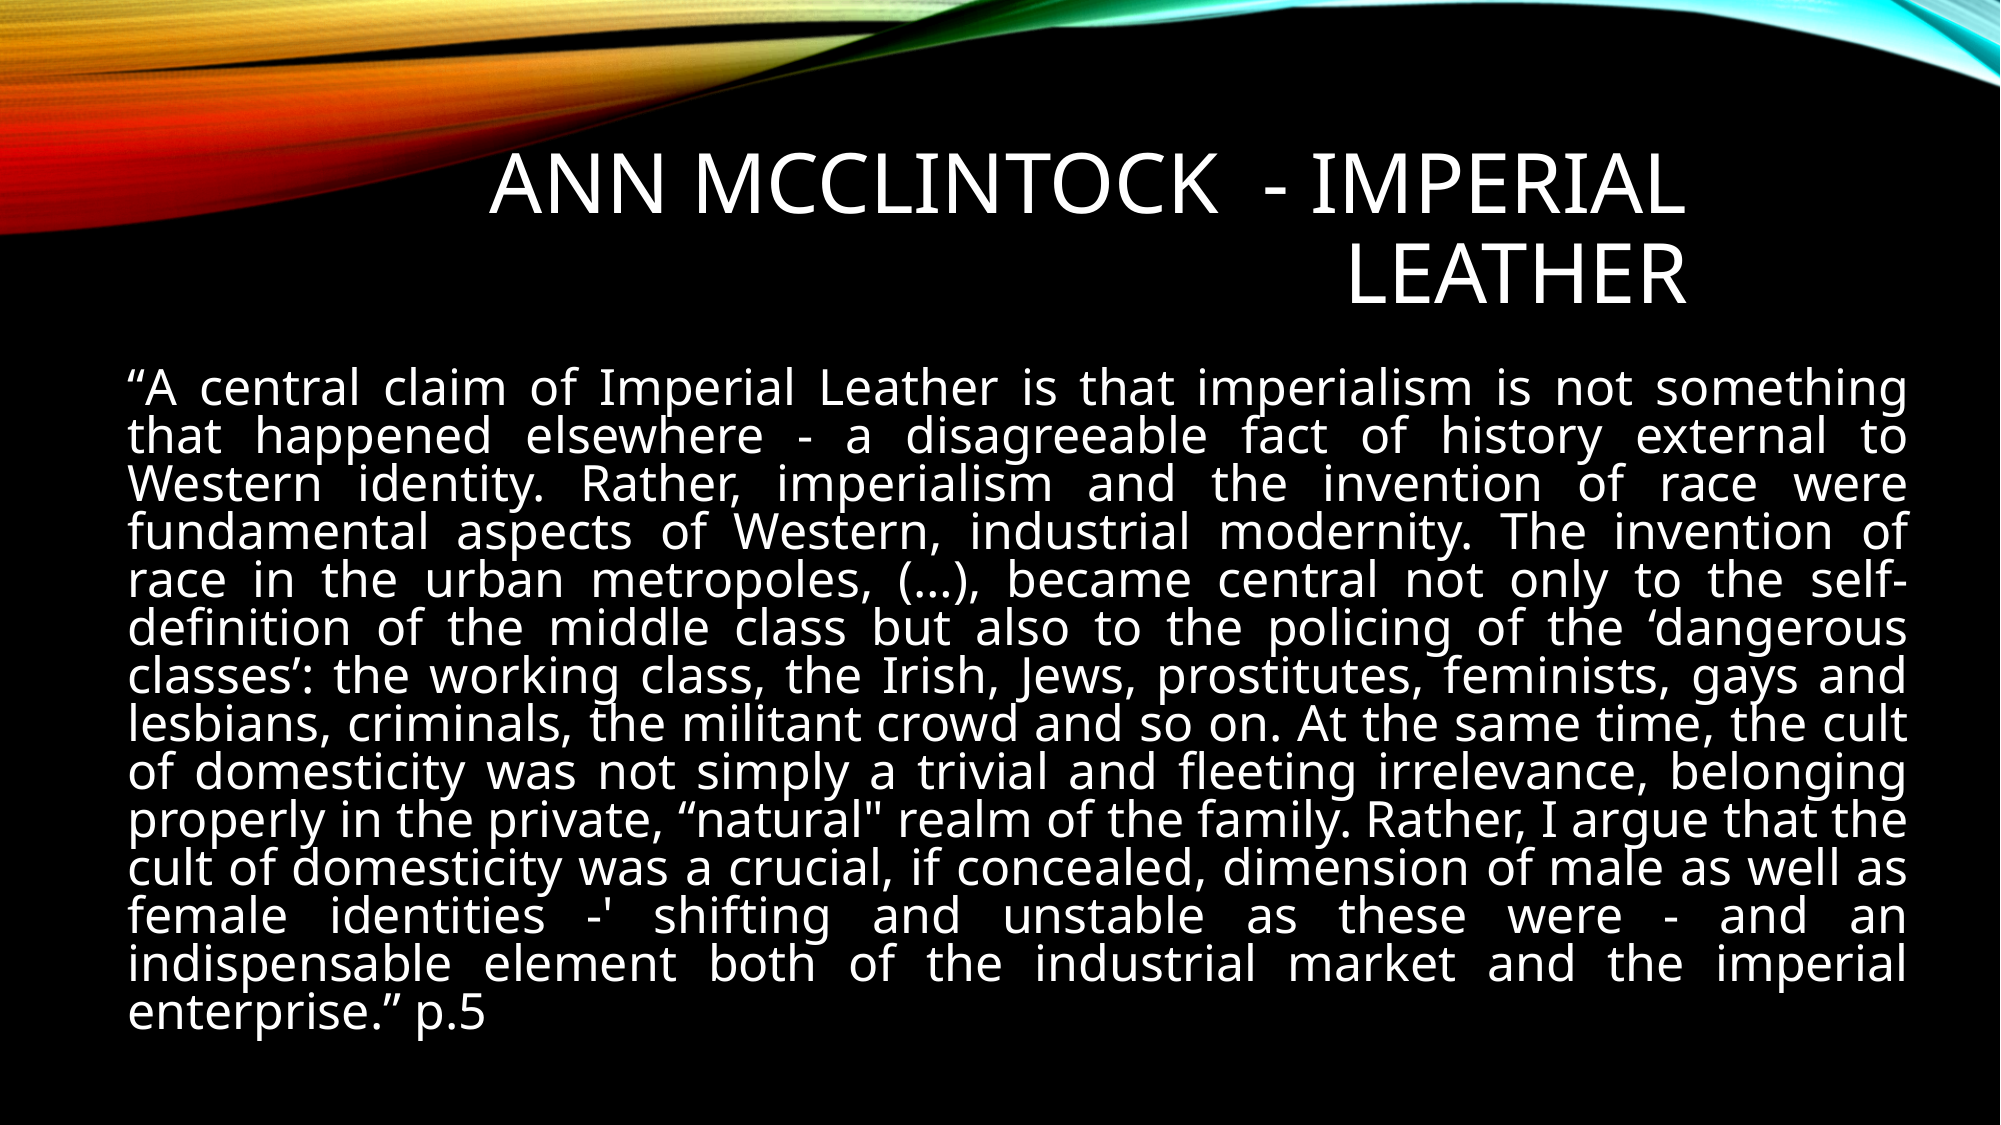

# Ann McClintock - Imperial Leather
“A central claim of Imperial Leather is that imperialism is not something that happened elsewhere - a disagreeable fact of history external to Western identity. Rather, imperialism and the invention of race were fundamental aspects of Western, industrial modernity. The invention of race in the urban metropoles, (…), became central not only to the self-definition of the middle class but also to the policing of the ‘dangerous classes’: the working class, the Irish, Jews, prostitutes, feminists, gays and lesbians, criminals, the militant crowd and so on. At the same time, the cult of domesticity was not simply a trivial and fleeting irrelevance, belonging properly in the private, “natural" realm of the family. Rather, I argue that the cult of domesticity was a crucial, if concealed, dimension of male as well as female identities -' shifting and unstable as these were - and an indispensable element both of the industrial market and the imperial enterprise.” p.5